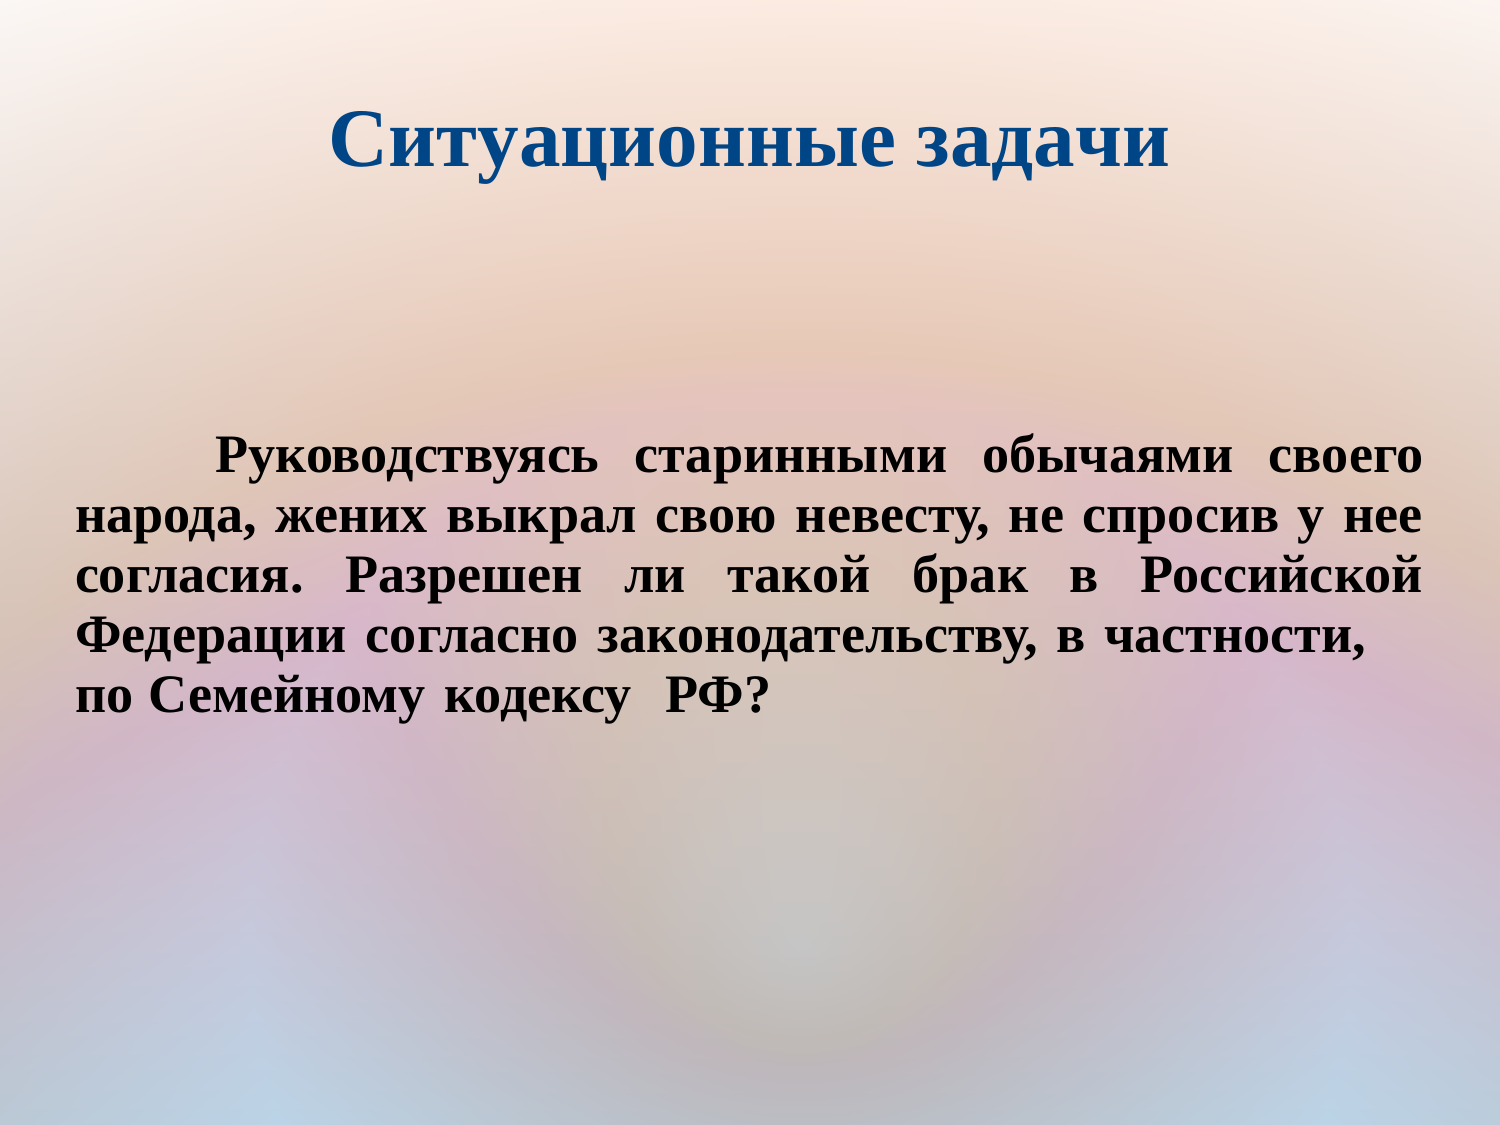

# Ситуационные задачи
 Руководствуясь старинными обычаями своего народа, жених выкрал свою невесту, не спросив у нее согласия. Разрешен ли такой брак в Российской Федерации согласно законодательству, в частности,	по	Семейному	кодексу	РФ?